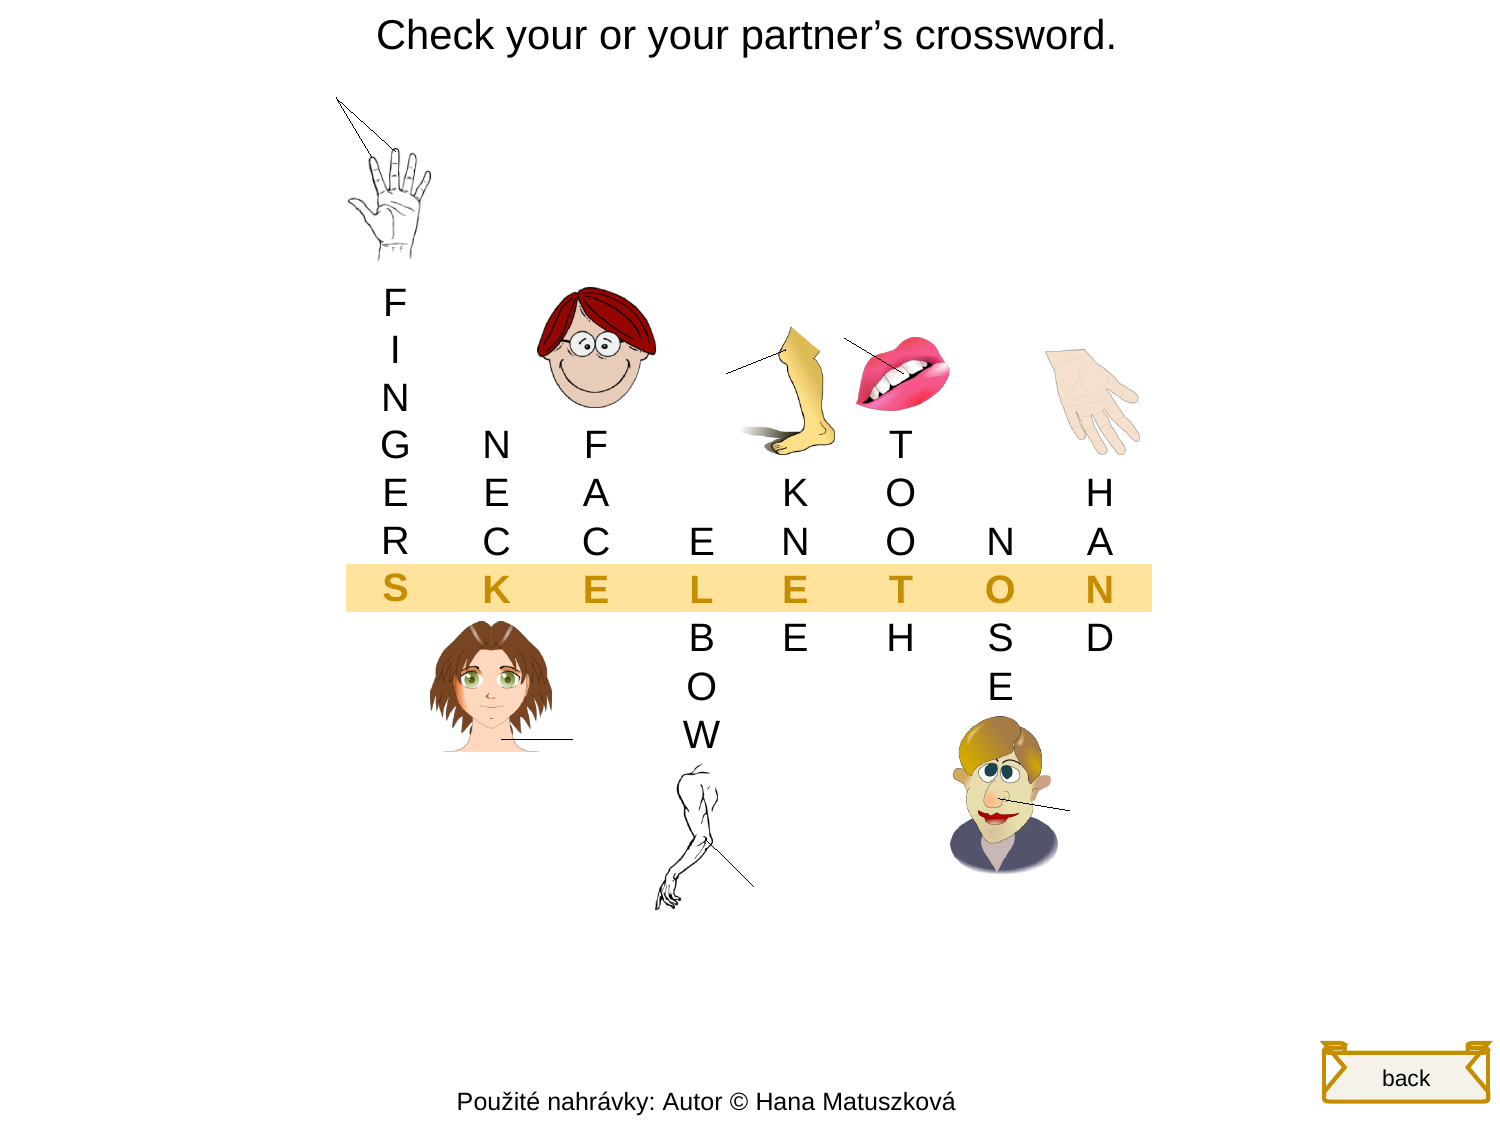

Check your or your partner’s crossword.
| | | | | | | | |
| --- | --- | --- | --- | --- | --- | --- | --- |
| | | | | | | | |
| | | | | | | | |
| | | | | | | | |
| | | | | | | | |
| | | | | | | | |
| | | | | | | | |
| | | | | | | | |
| | | | | | | | |
| | | | | | | | |
| | | | | | | | |
| | | | | | | | |
| | | | | | | | |
| | | | | | | | |
| | | | | | | | |
| | | | | | | | |
| |
| --- |
| |
| |
| N |
| E |
| C |
| K |
| |
| |
| |
| |
| |
| |
| |
| |
| |
| |
| --- |
| |
| |
| F |
| A |
| C |
| E |
| |
| |
| |
| |
| |
| |
| |
| |
| |
| |
| --- |
| |
| |
| |
| |
| E |
| L |
| B |
| O |
| W |
| |
| |
| |
| |
| |
| |
| |
| --- |
| |
| |
| |
| K |
| N |
| E |
| E |
| |
| |
| |
| |
| |
| |
| |
| |
| |
| --- |
| |
| |
| T |
| O |
| O |
| T |
| H |
| |
| |
| |
| |
| |
| |
| |
| |
| |
| --- |
| |
| |
| |
| |
| N |
| O |
| S |
| E |
| |
| |
| |
| |
| |
| |
| |
| |
| --- |
| |
| |
| |
| H |
| A |
| N |
| D |
| |
| |
| |
| |
| |
| |
| |
| |
| F |
| --- |
| I |
| N |
| G |
| E |
| R |
| S |
| |
| |
| |
| |
| |
| |
| |
| |
| |
back
Použité nahrávky: Autor © Hana Matuszková